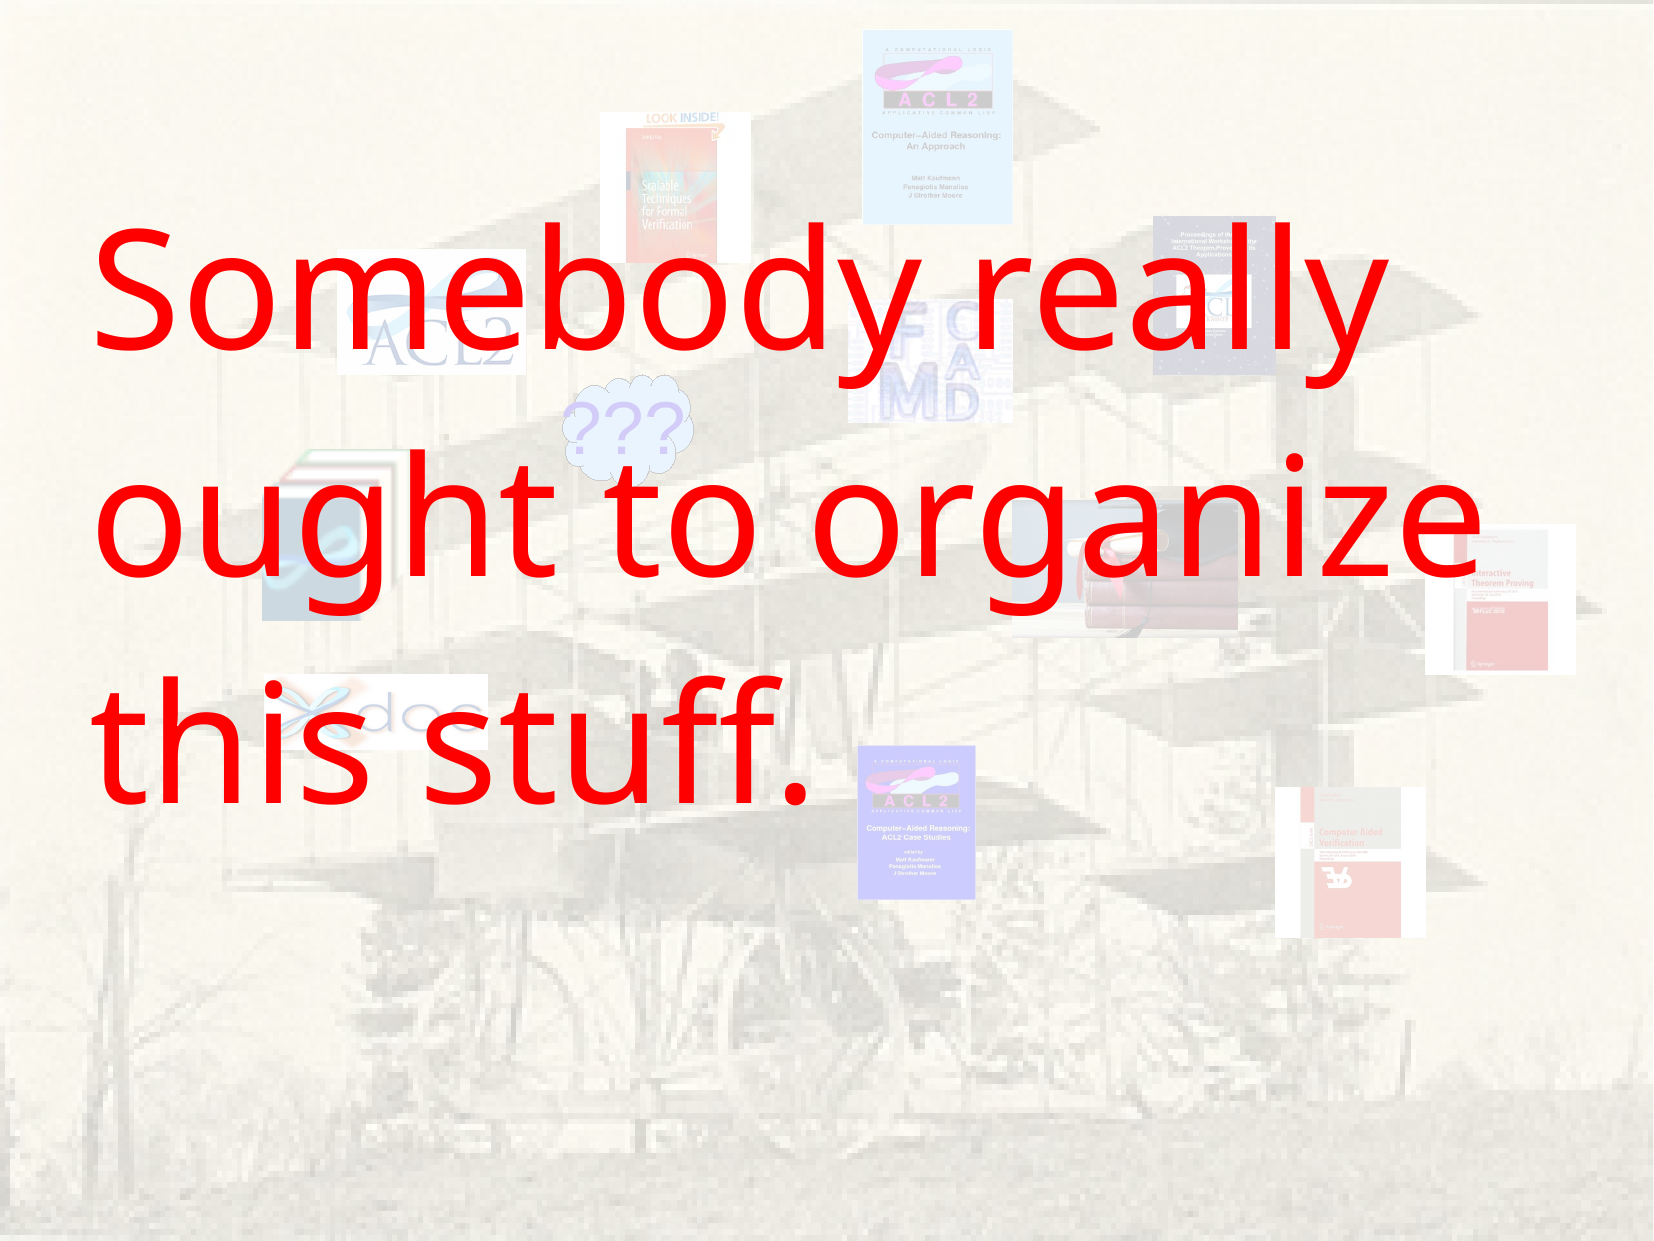

Somebody really
ought to organize
this stuff.
???